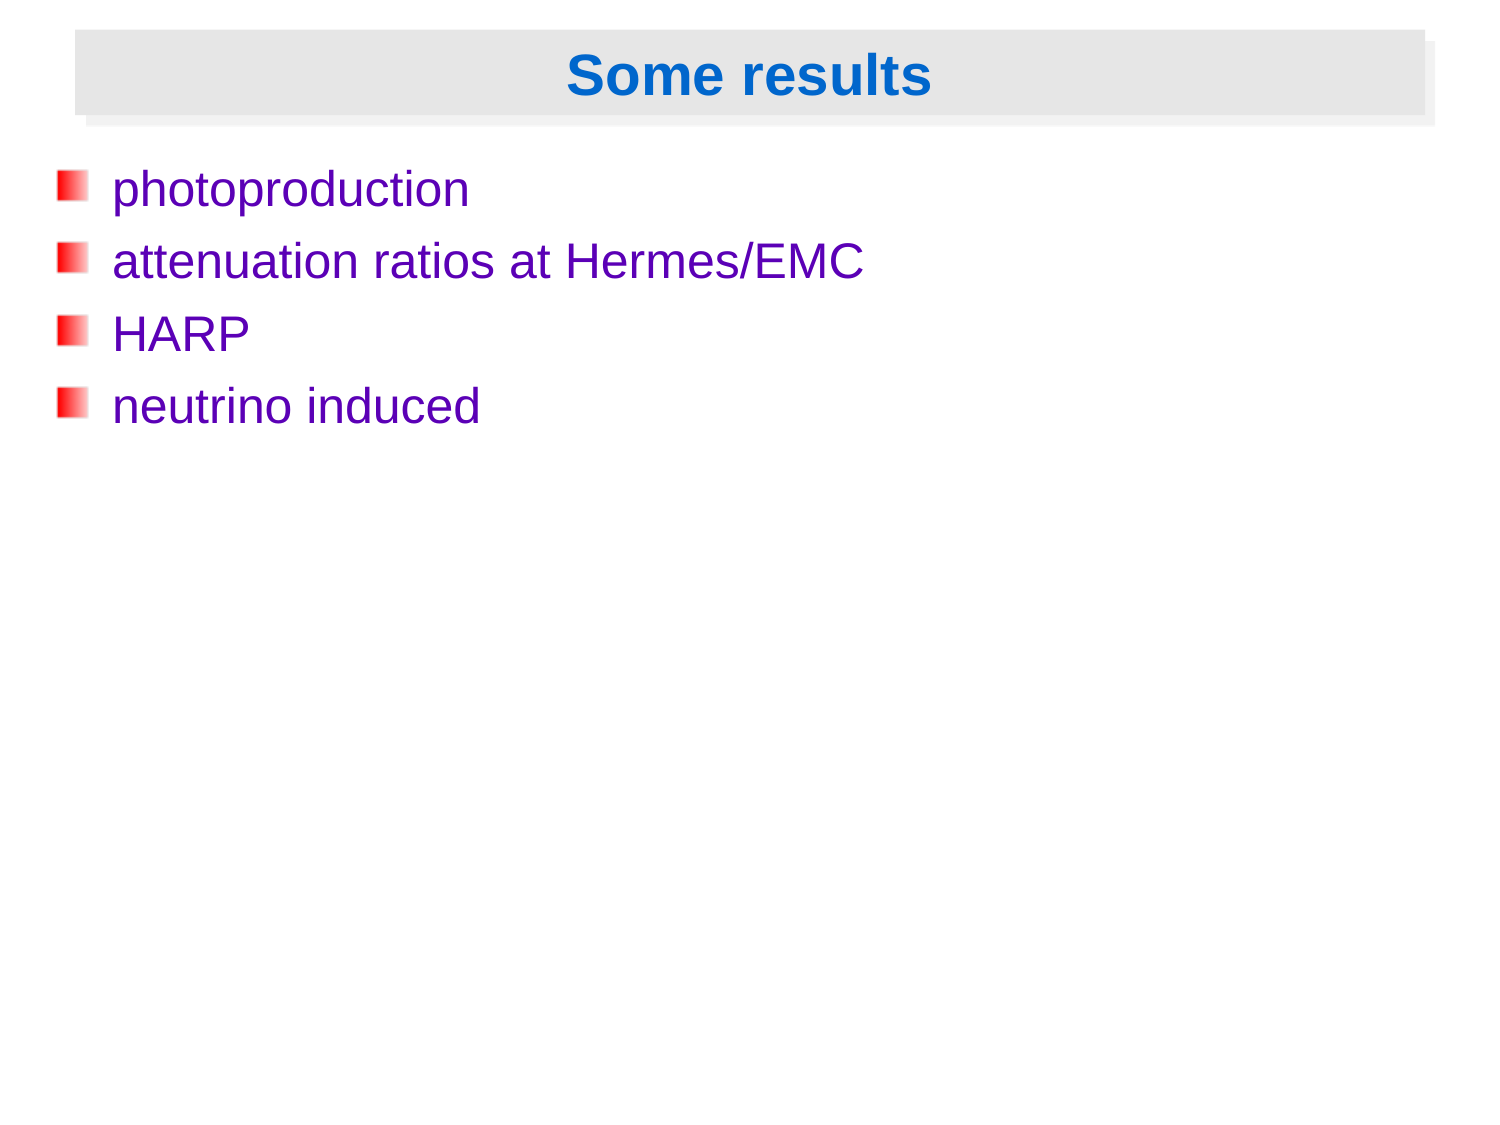

# Some results
photoproduction
attenuation ratios at Hermes/EMC
HARP
neutrino induced